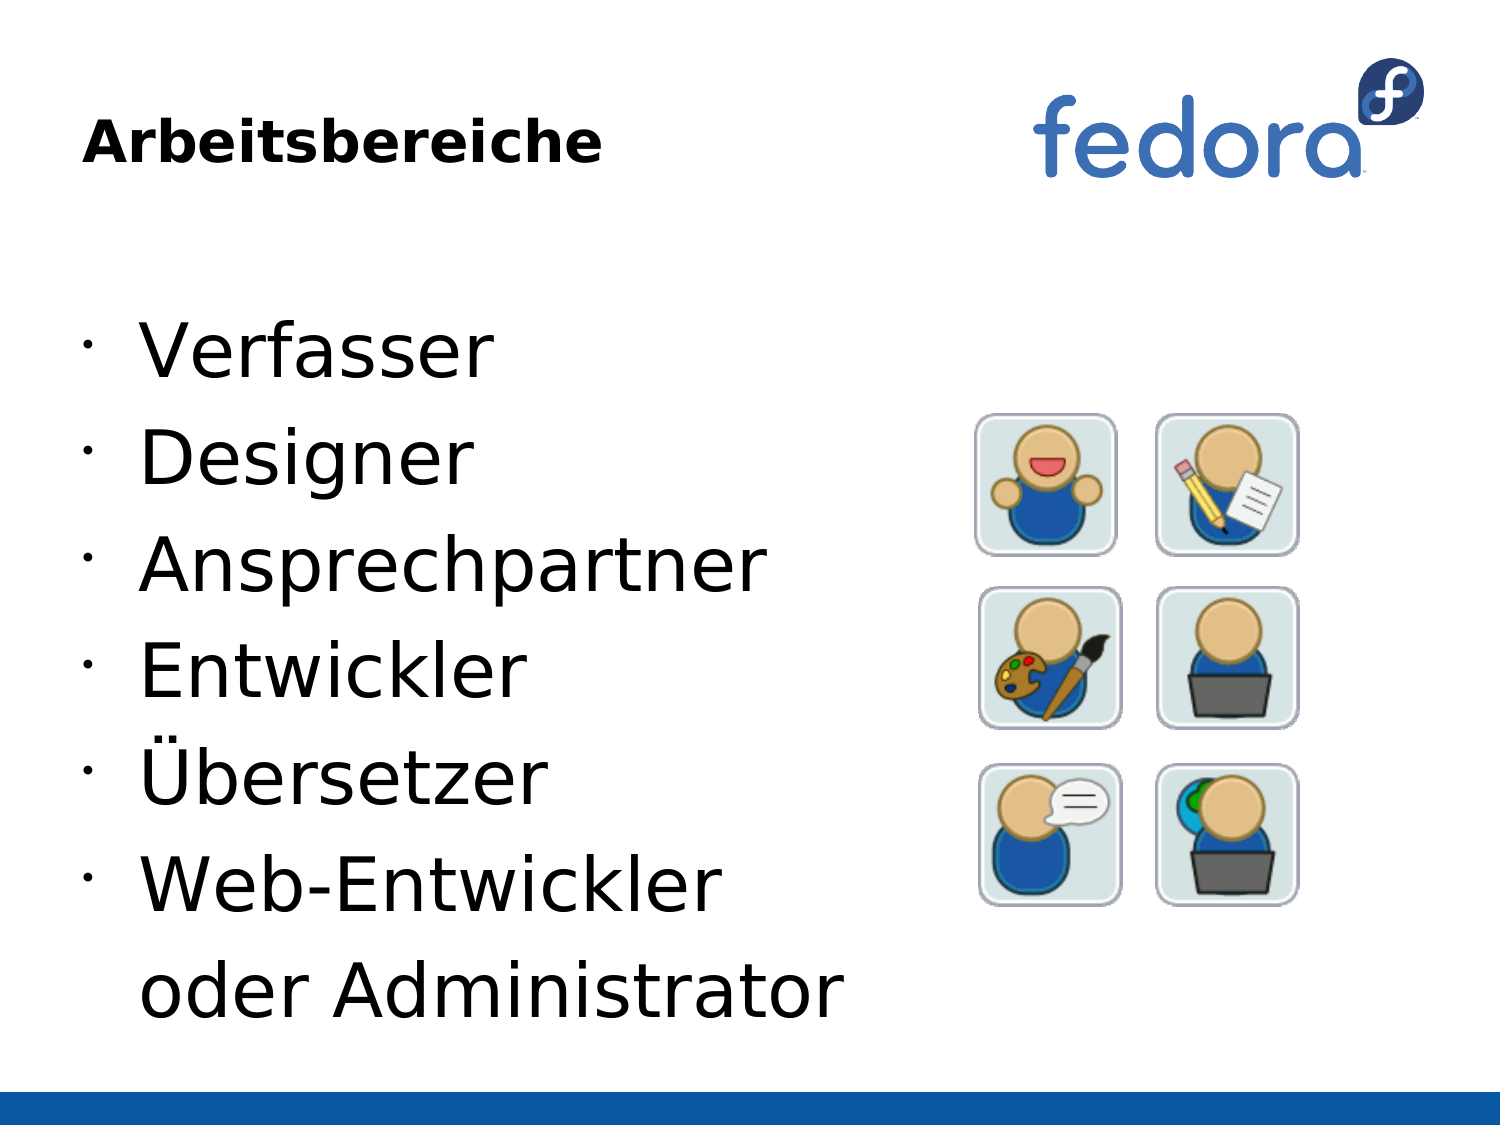

# Arbeitsbereiche
Verfasser
Designer
Ansprechpartner
Entwickler
Übersetzer
Web-Entwickler
oder Administrator